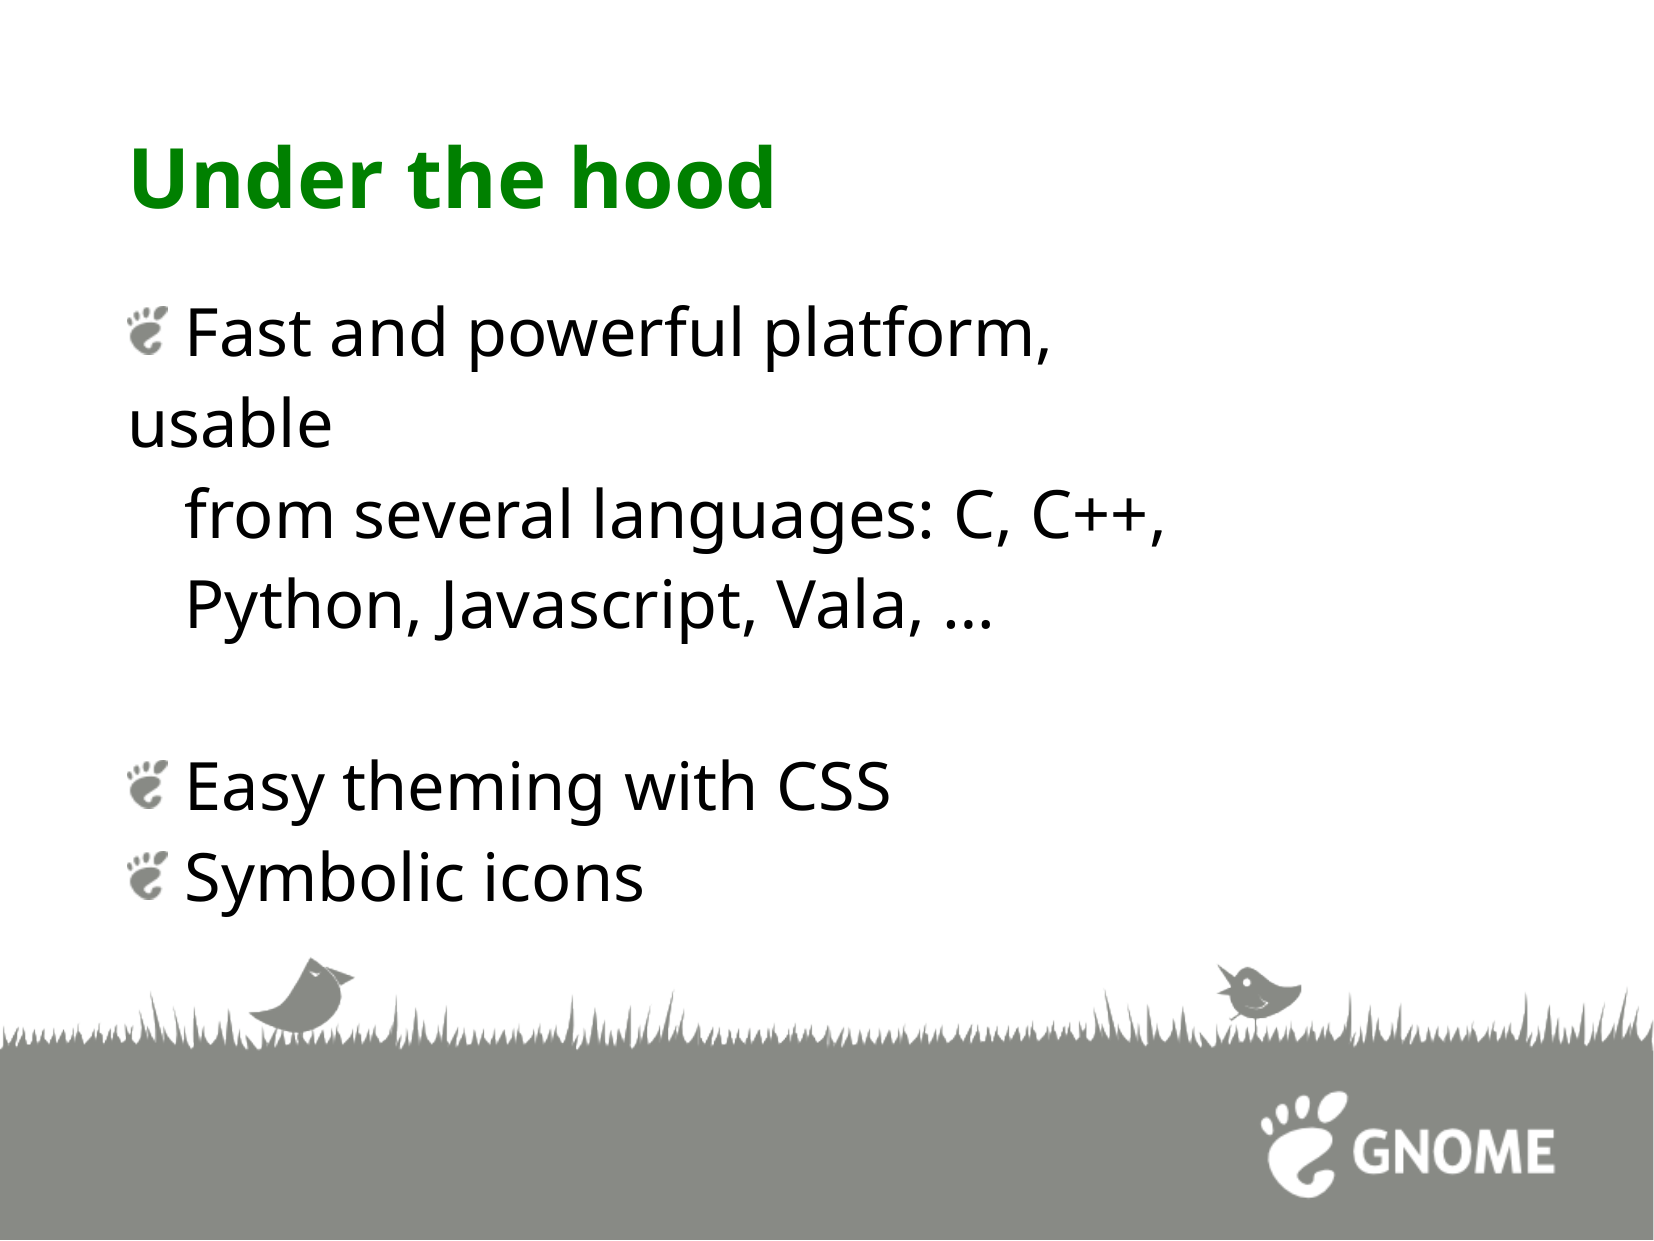

Under the hood
 Fast and powerful platform, usable
 from several languages: C, C++,
 Python, Javascript, Vala, …
 Easy theming with CSS
 Symbolic icons